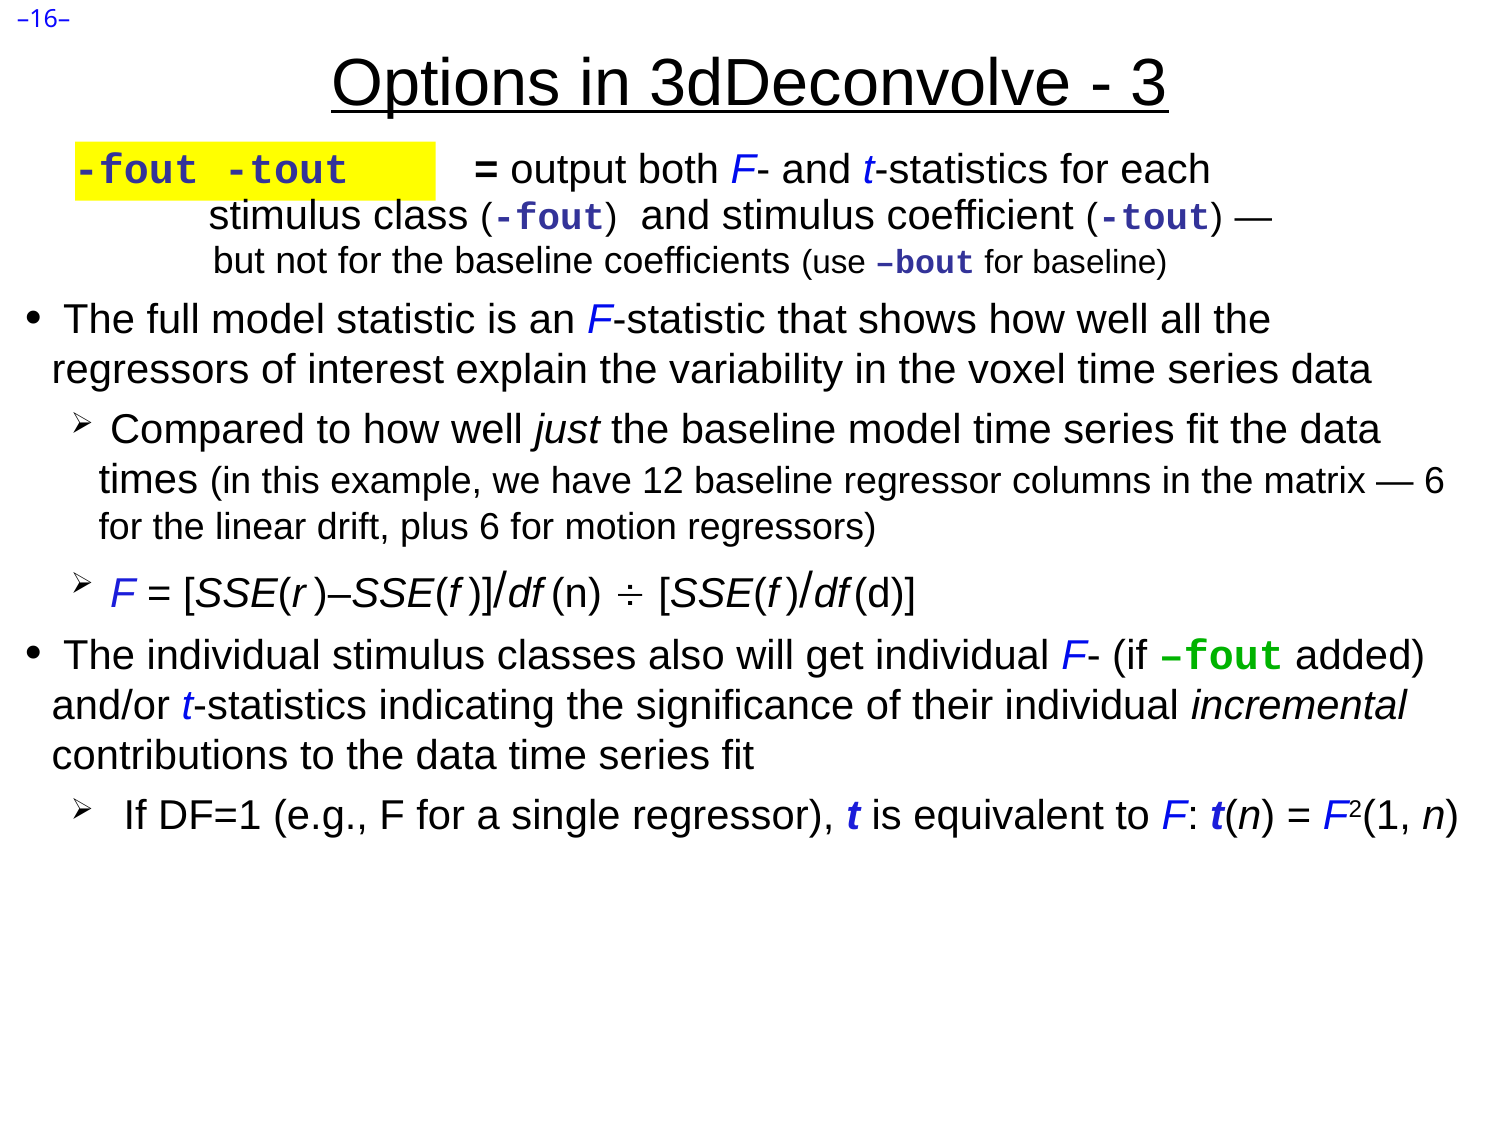

# Options in 3dDeconvolve - 3
 -fout -tout	= output both F- and t-statistics for each
		 stimulus class (-fout) and stimulus coefficient (-tout) —
 but not for the baseline coefficients (use –bout for baseline)
 The full model statistic is an F-statistic that shows how well all the regressors of interest explain the variability in the voxel time series data
 Compared to how well just the baseline model time series fit the data times (in this example, we have 12 baseline regressor columns in the matrix — 6 for the linear drift, plus 6 for motion regressors)
 F = [SSE(r )–SSE(f )]df (n)  [SSE(f )df (d)]
 The individual stimulus classes also will get individual F- (if –fout added) and/or t-statistics indicating the significance of their individual incremental contributions to the data time series fit
 If DF=1 (e.g., F for a single regressor), t is equivalent to F: t(n) = F2(1, n)